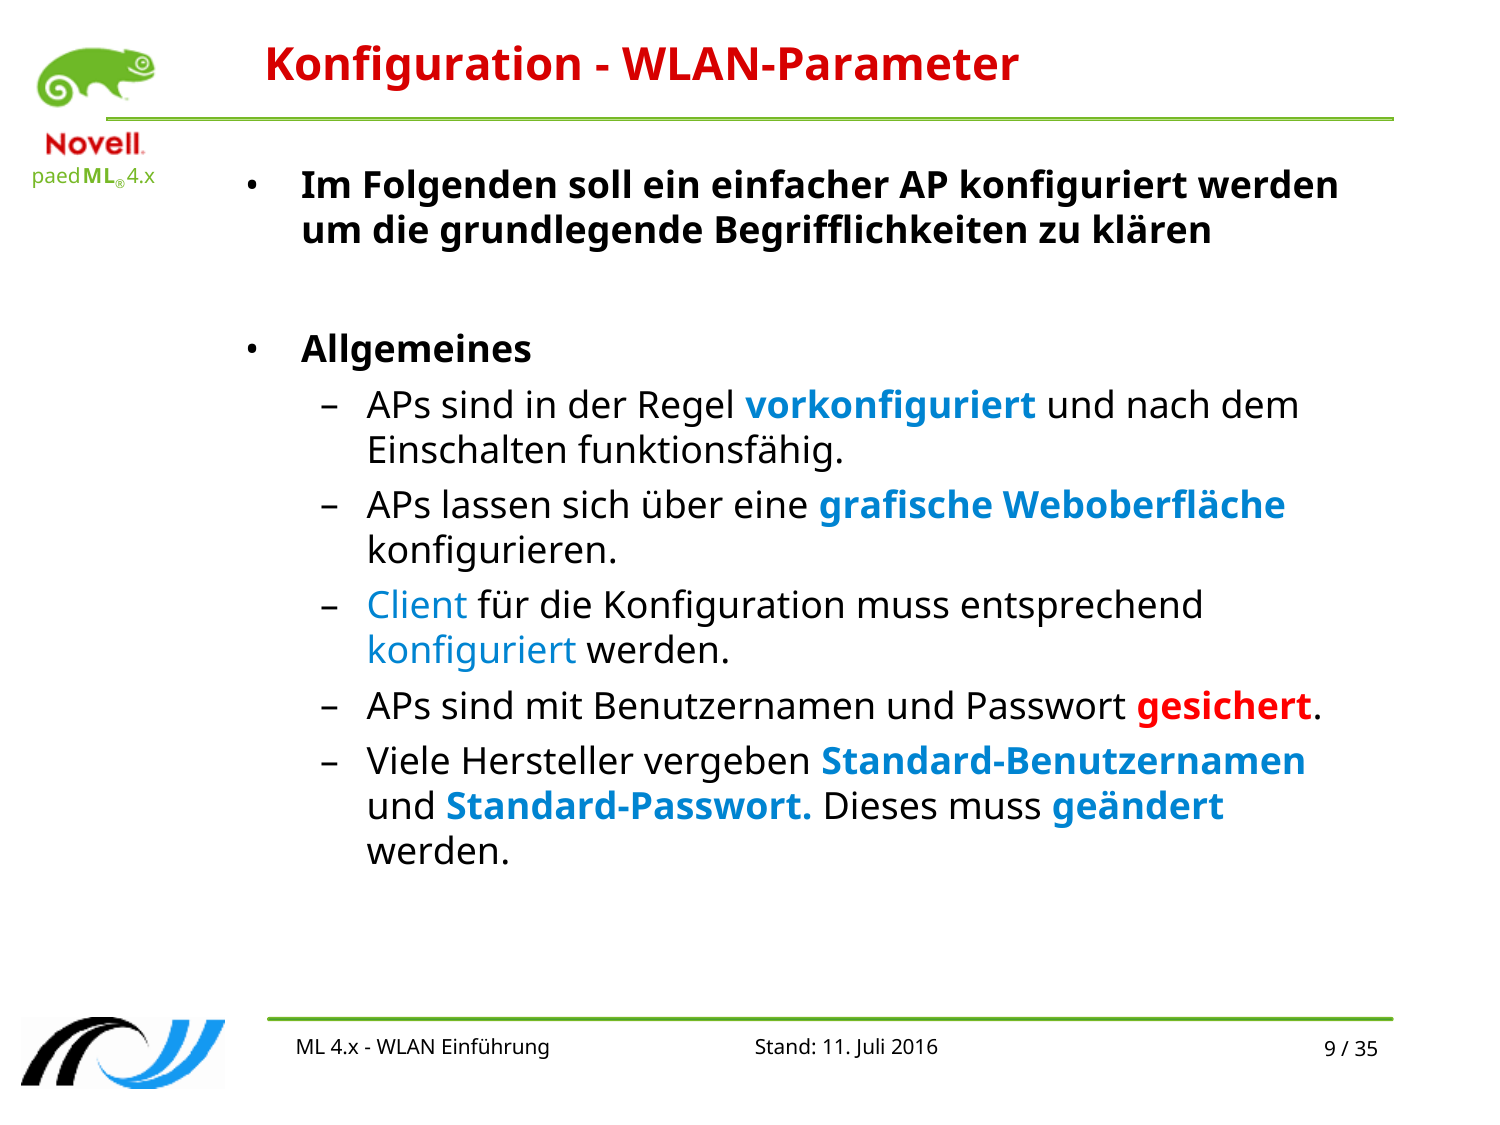

Konfiguration - WLAN-Parameter
# Im Folgenden soll ein einfacher AP konfiguriert werden um die grundlegende Begrifflichkeiten zu klären
Allgemeines
APs sind in der Regel vorkonfiguriert und nach dem Einschalten funktionsfähig.
APs lassen sich über eine grafische Weboberfläche konfigurieren.
Client für die Konfiguration muss entsprechend konfiguriert werden.
APs sind mit Benutzernamen und Passwort gesichert.
Viele Hersteller vergeben Standard-Benutzernamen und Standard-Passwort. Dieses muss geändert werden.
ML 4.x - WLAN Einführung
11. Juli 2016
9